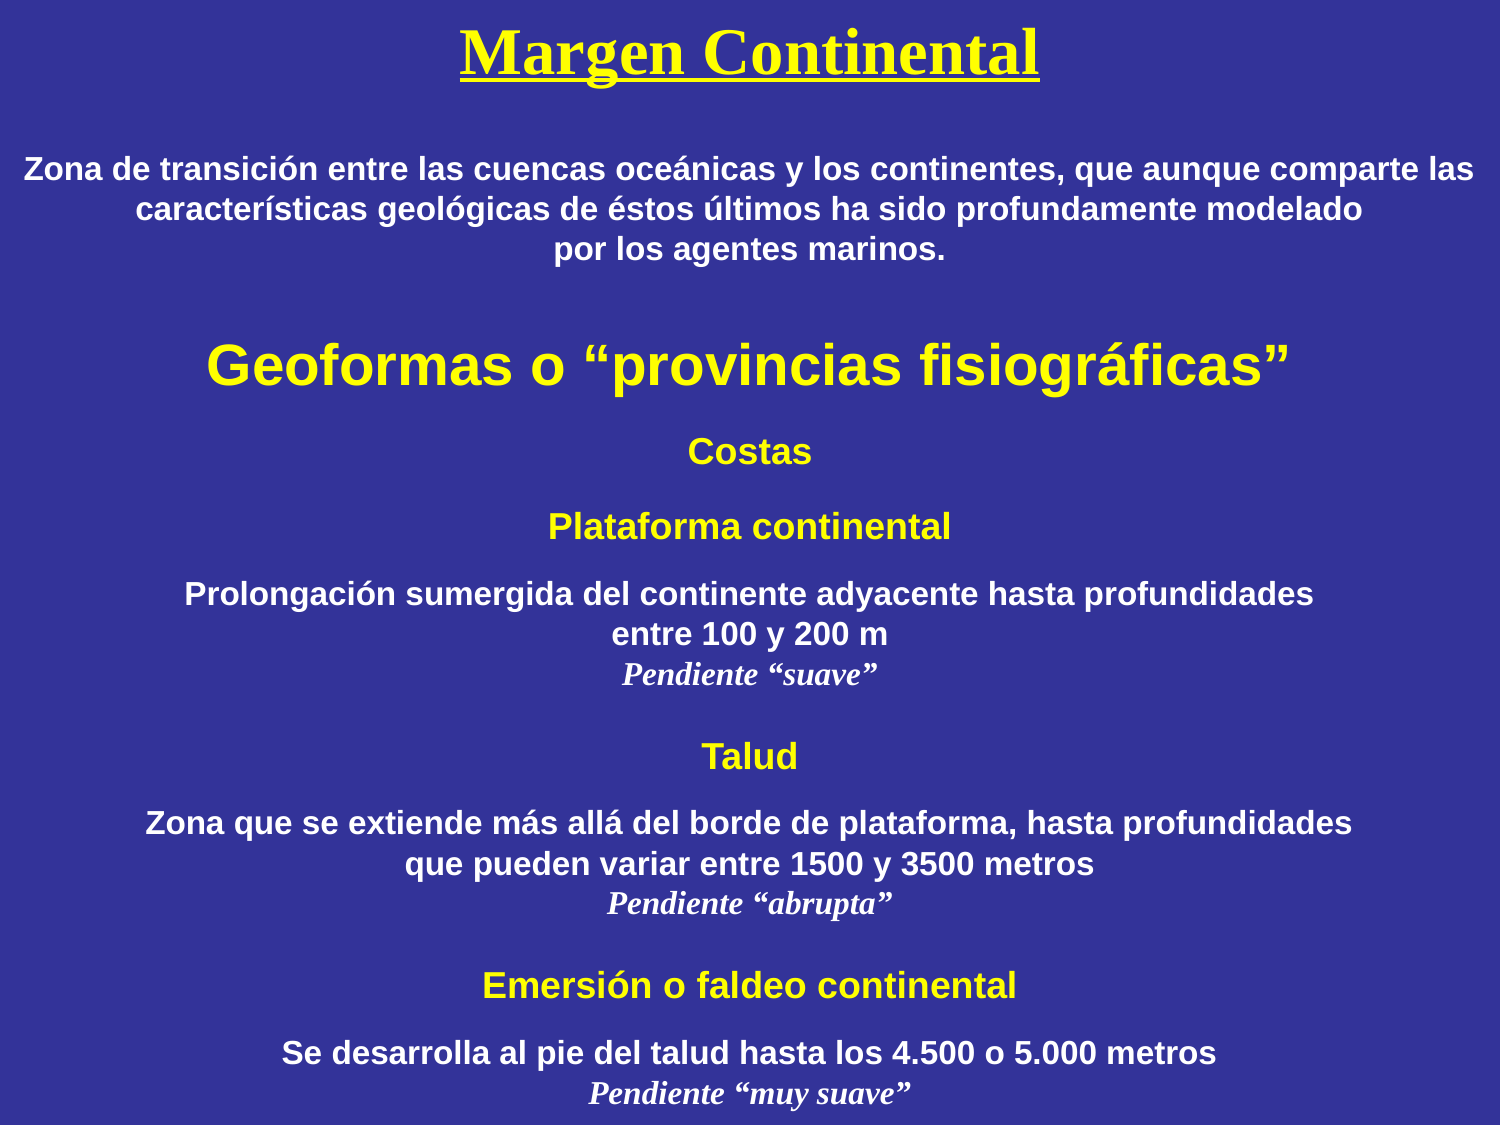

Margen Continental
Zona de transición entre las cuencas oceánicas y los continentes, que aunque comparte las características geológicas de éstos últimos ha sido profundamente modelado
por los agentes marinos.
Geoformas o “provincias fisiográficas”
Costas
Plataforma continental
Prolongación sumergida del continente adyacente hasta profundidades
entre 100 y 200 m
Pendiente “suave”
Talud
Zona que se extiende más allá del borde de plataforma, hasta profundidades
que pueden variar entre 1500 y 3500 metros
Pendiente “abrupta”
Emersión o faldeo continental
Se desarrolla al pie del talud hasta los 4.500 o 5.000 metros
Pendiente “muy suave”